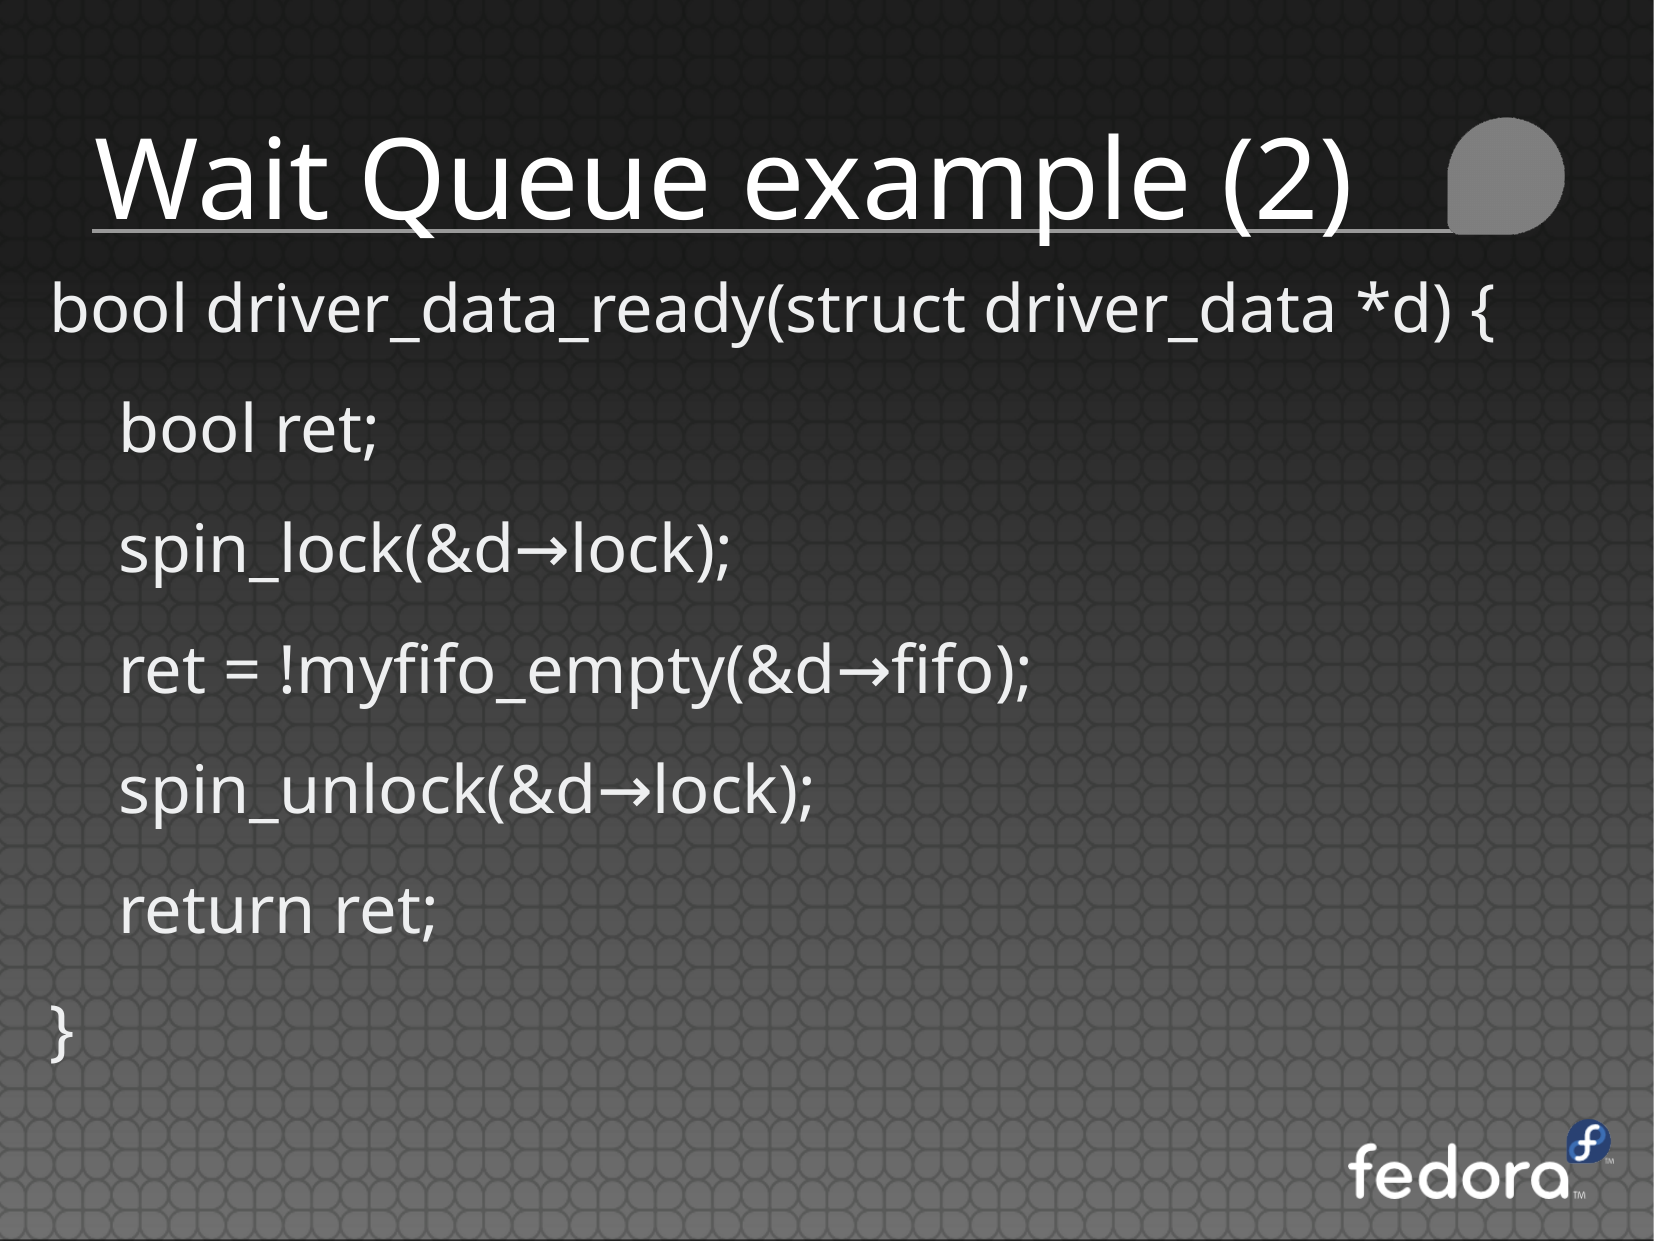

Wait Queue example (2)
# bool driver_data_ready(struct driver_data *d) {
 bool ret;
 spin_lock(&d→lock);
 ret = !myfifo_empty(&d→fifo);
 spin_unlock(&d→lock);
 return ret;
}